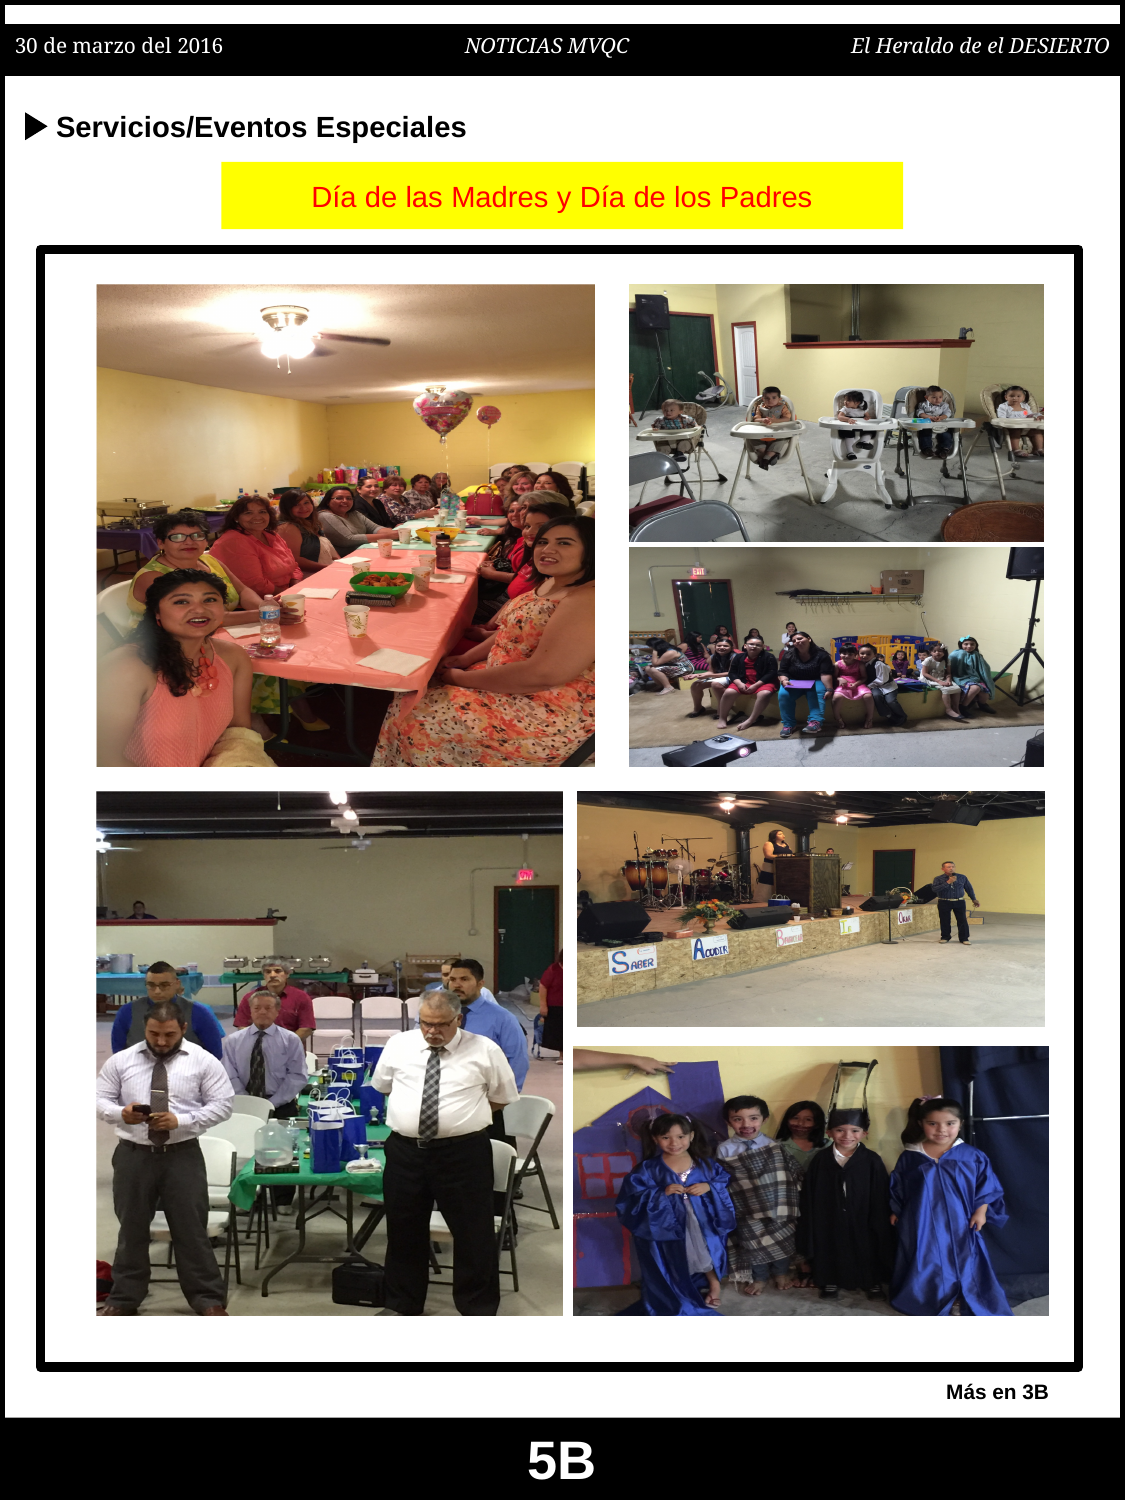

30 de marzo del 2016
El Heraldo de el DESIERTO
NOTICIAS MVQC
Servicios/Eventos Especiales
Día de las Madres y Día de los Padres
Más en 3B
5B